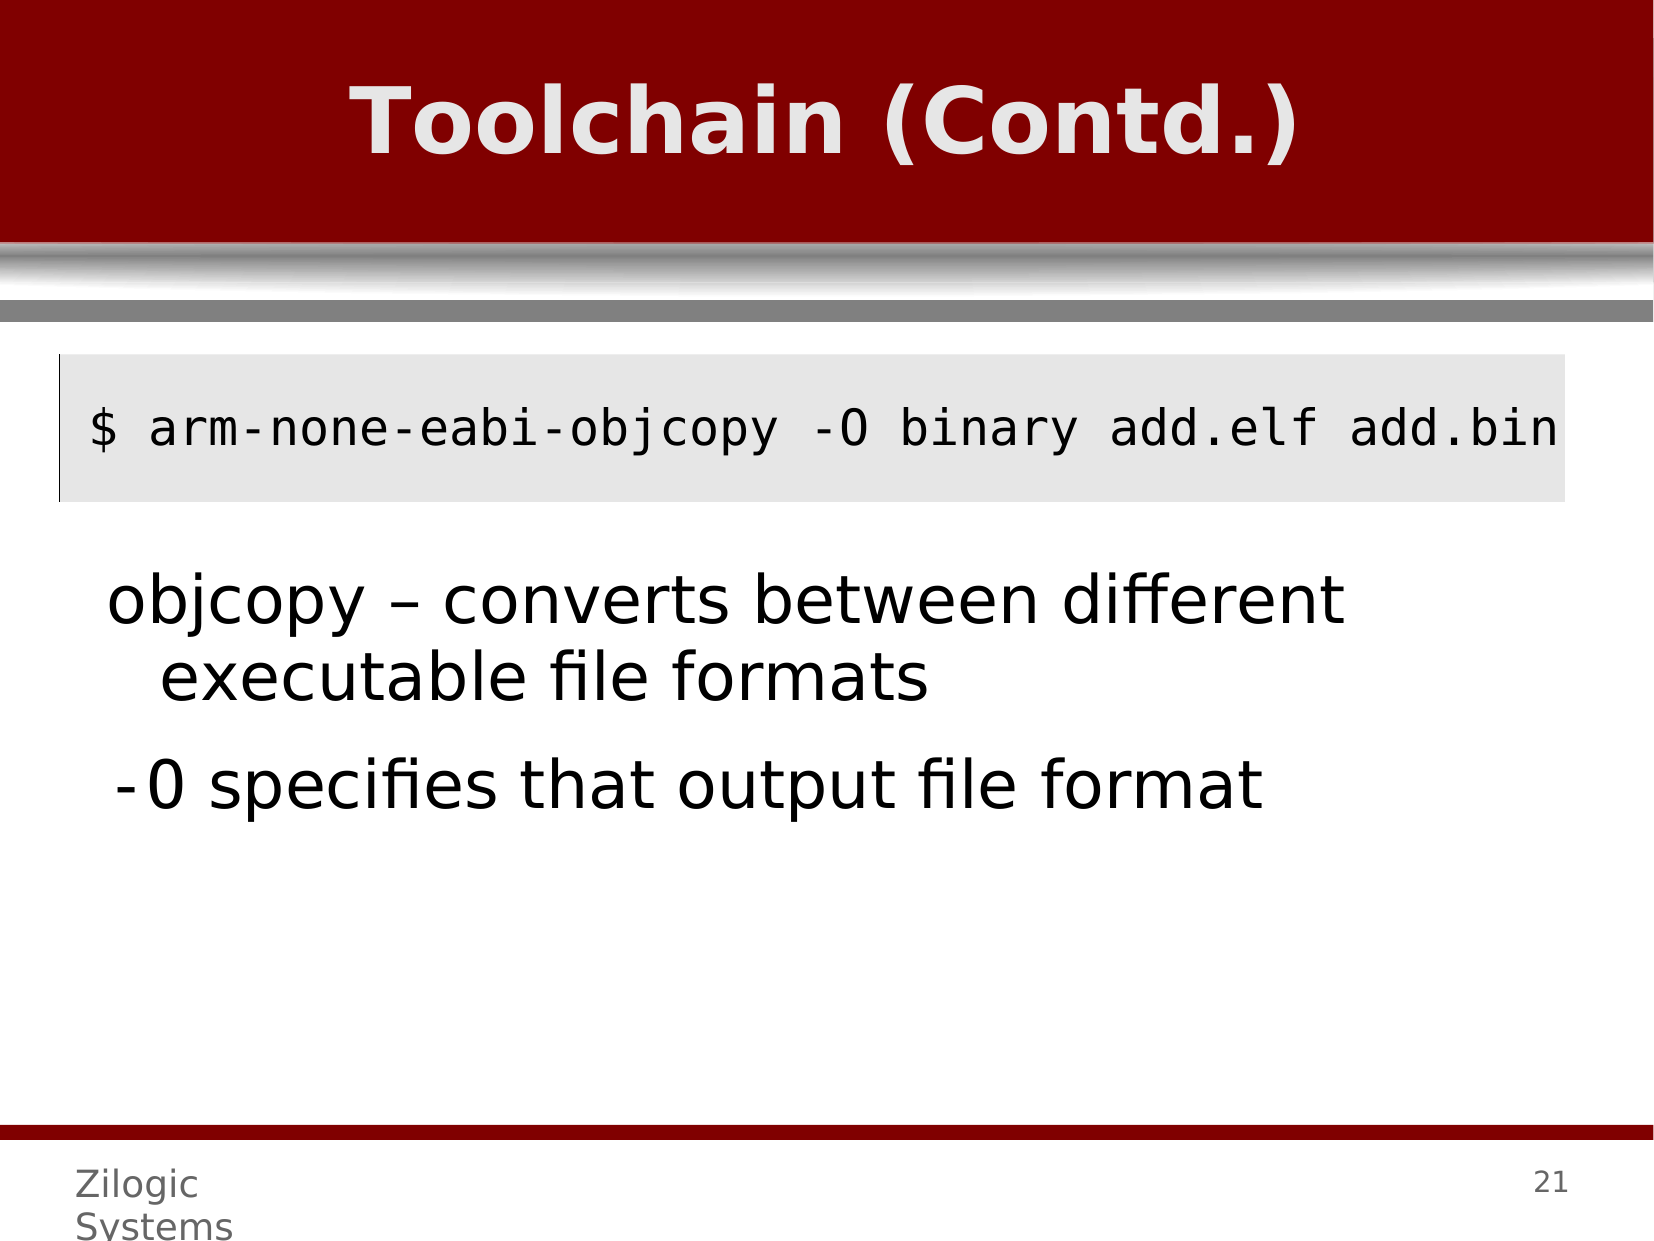

# Toolchain (Contd.)
 $ arm-none-eabi-objcopy -O binary add.elf add.bin
objcopy – converts between different executable file formats
-O specifies that output file format
21